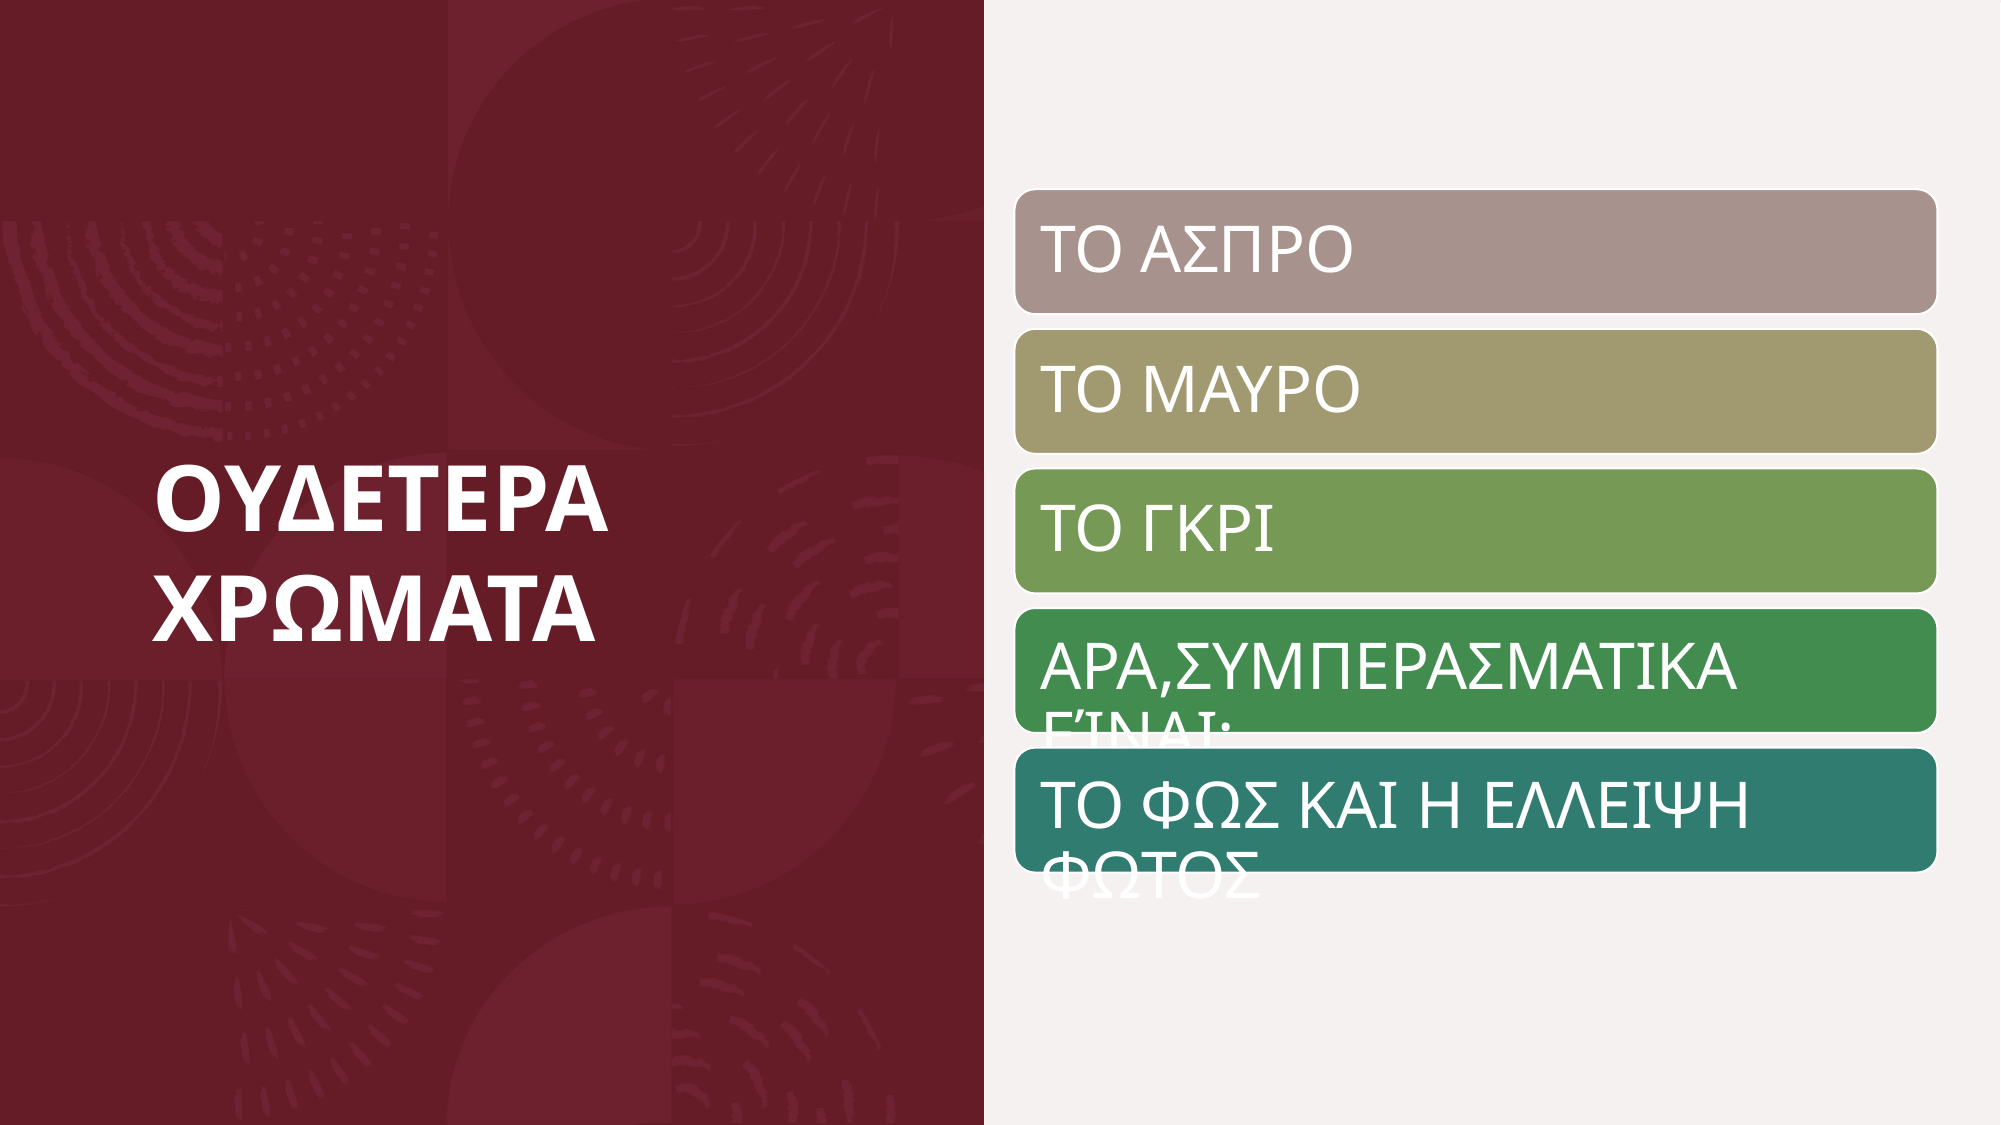

# ΟΥΔΕΤΕΡΑ ΧΡΩΜΑΤΑ
ΤΟ ΑΣΠΡΟ
ΤΟ ΜΑΥΡΟ
ΤΟ ΓΚΡΙ
ΑΡΑ,ΣΥΜΠΕΡΑΣΜΑΤΙΚΑ ΕΊΝΑΙ:
ΤΟ ΦΩΣ ΚΑΙ Η ΕΛΛΕΙΨΗ ΦΩΤΟΣ